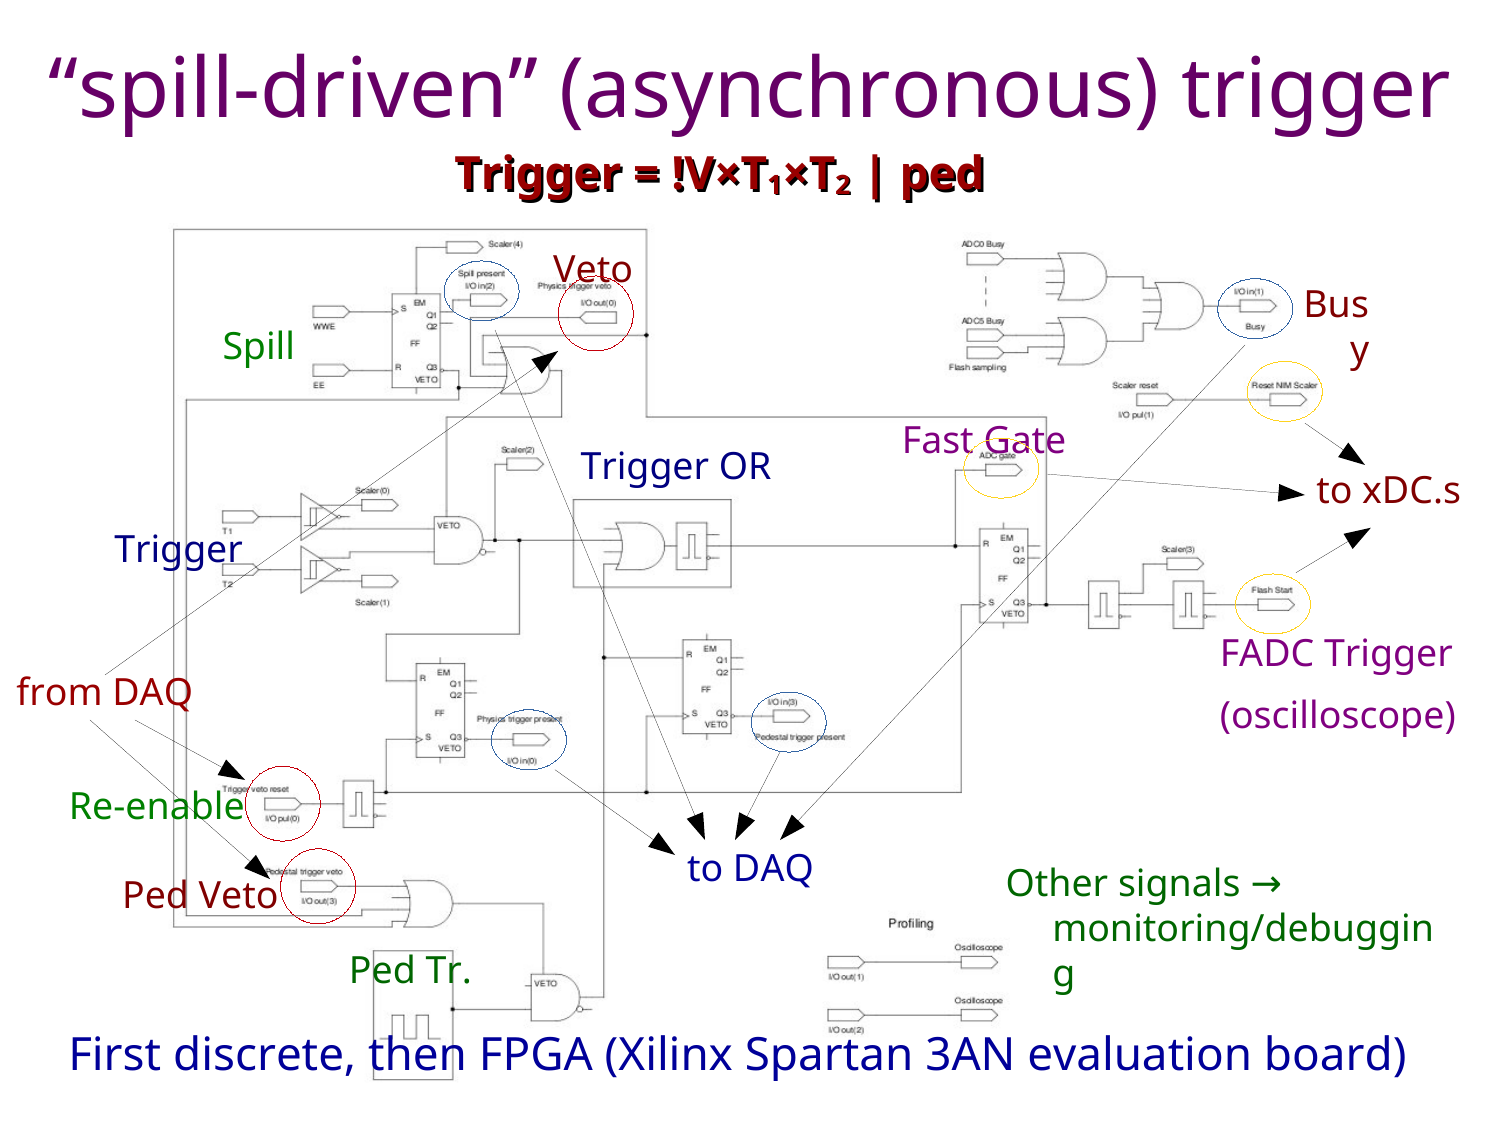

“spill-driven” (asynchronous) trigger
Trigger = !V×T1×T2 | ped
Veto
Busy
# Spill
Fast Gate
Trigger OR
to xDC.s
Trigger
FADC Trigger
(oscilloscope)‏
from DAQ
Re-enable
to DAQ
Other signals → monitoring/debugging‏
Ped Veto
Ped Tr.
First discrete, then FPGA (Xilinx Spartan 3AN evaluation board)
17